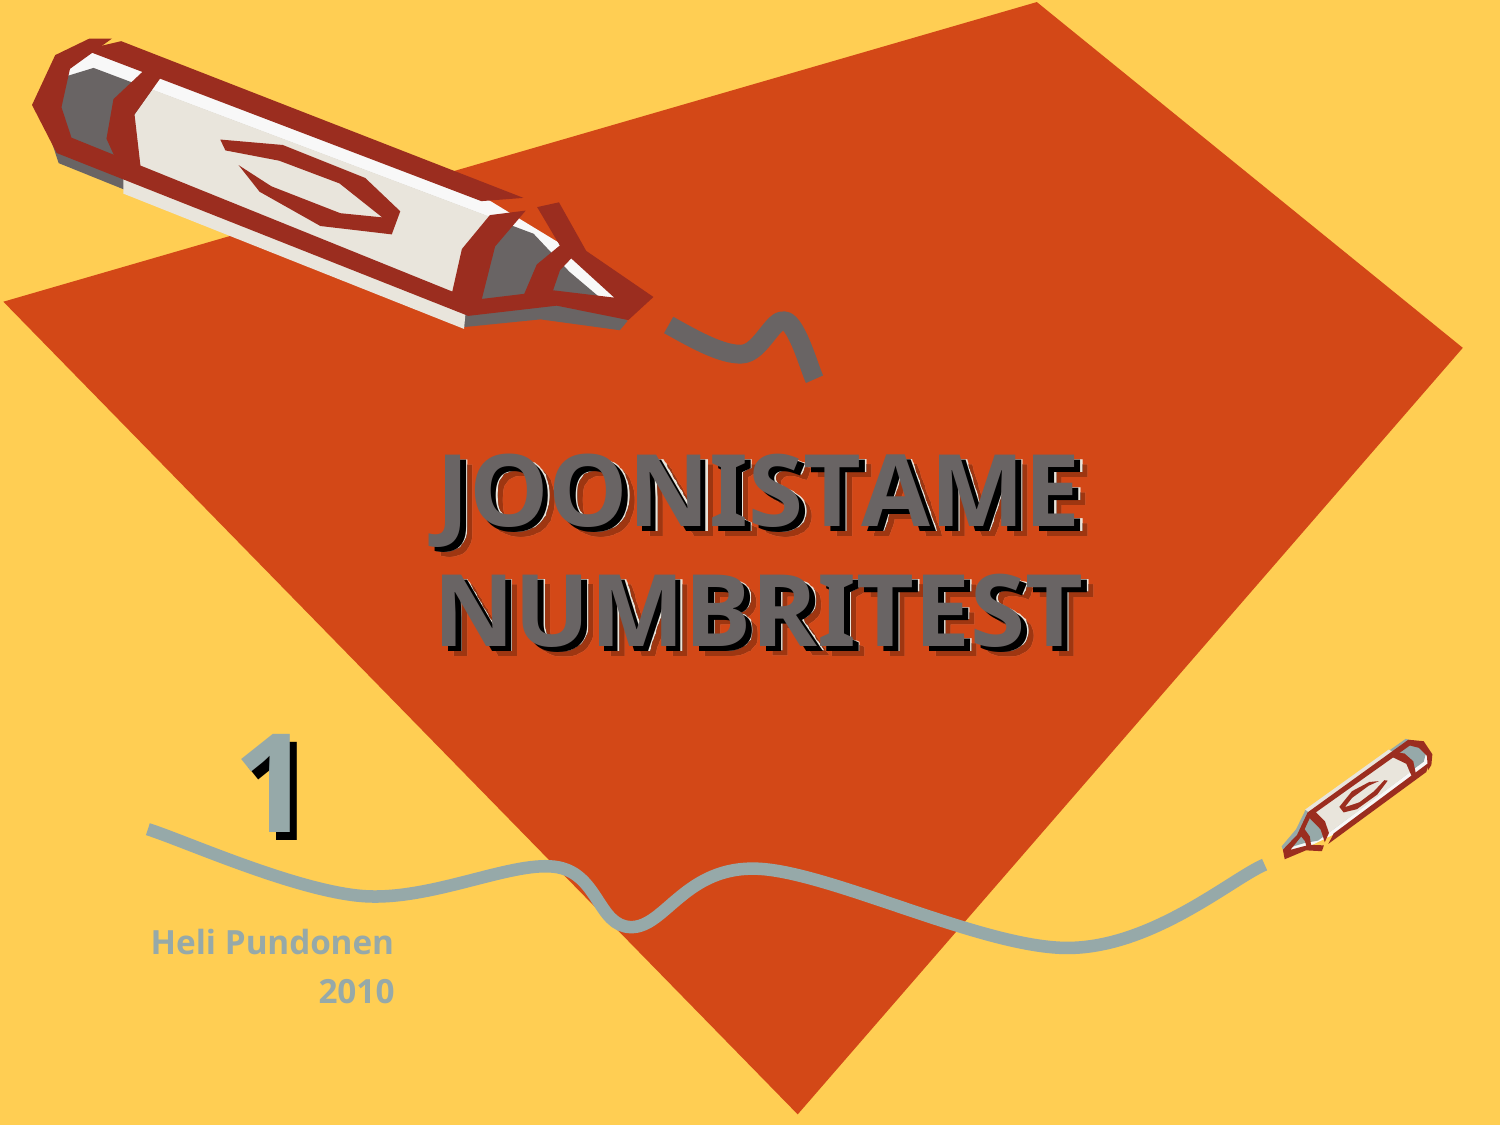

# JOONISTAME NUMBRITEST
1
Heli Pundonen
2010